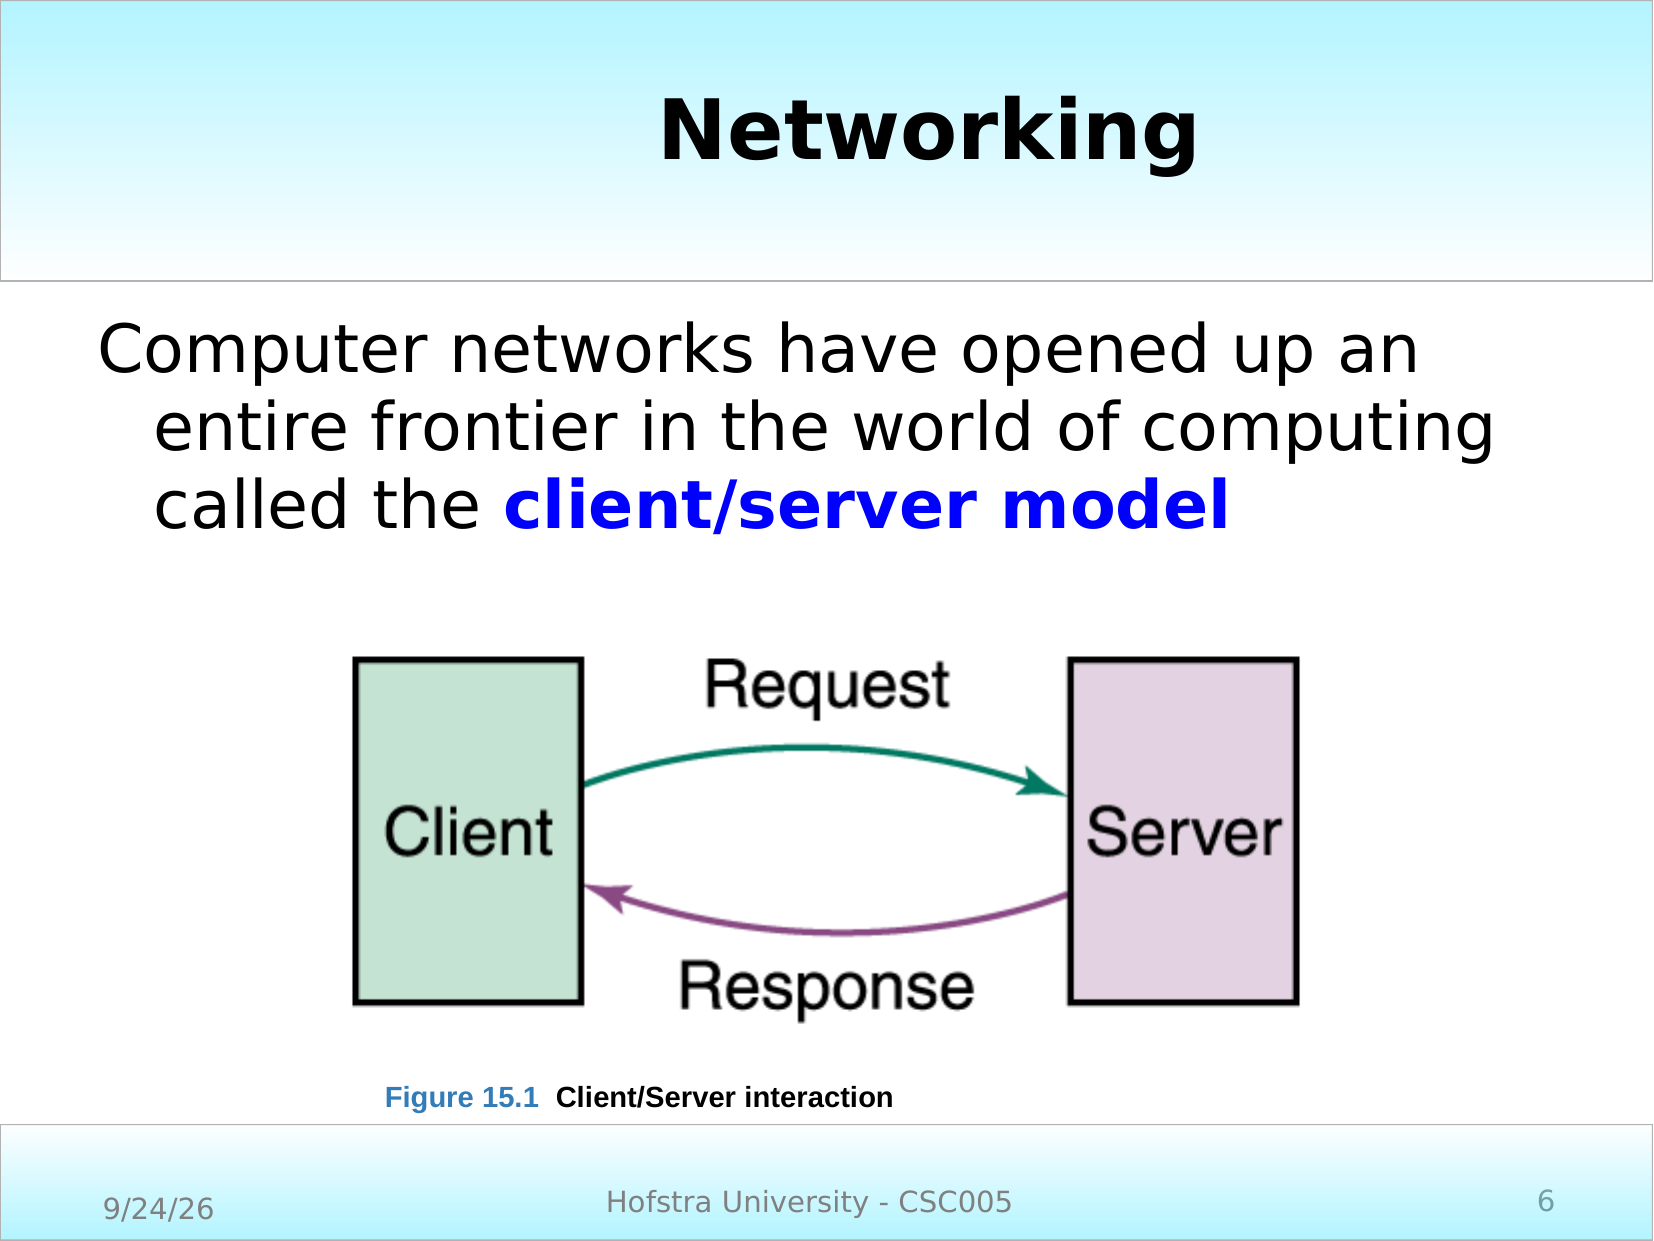

# Networking
Computer networks have opened up an entire frontier in the world of computing called the client/server model
Figure 15.1 Client/Server interaction
6
Hofstra University - CSC005